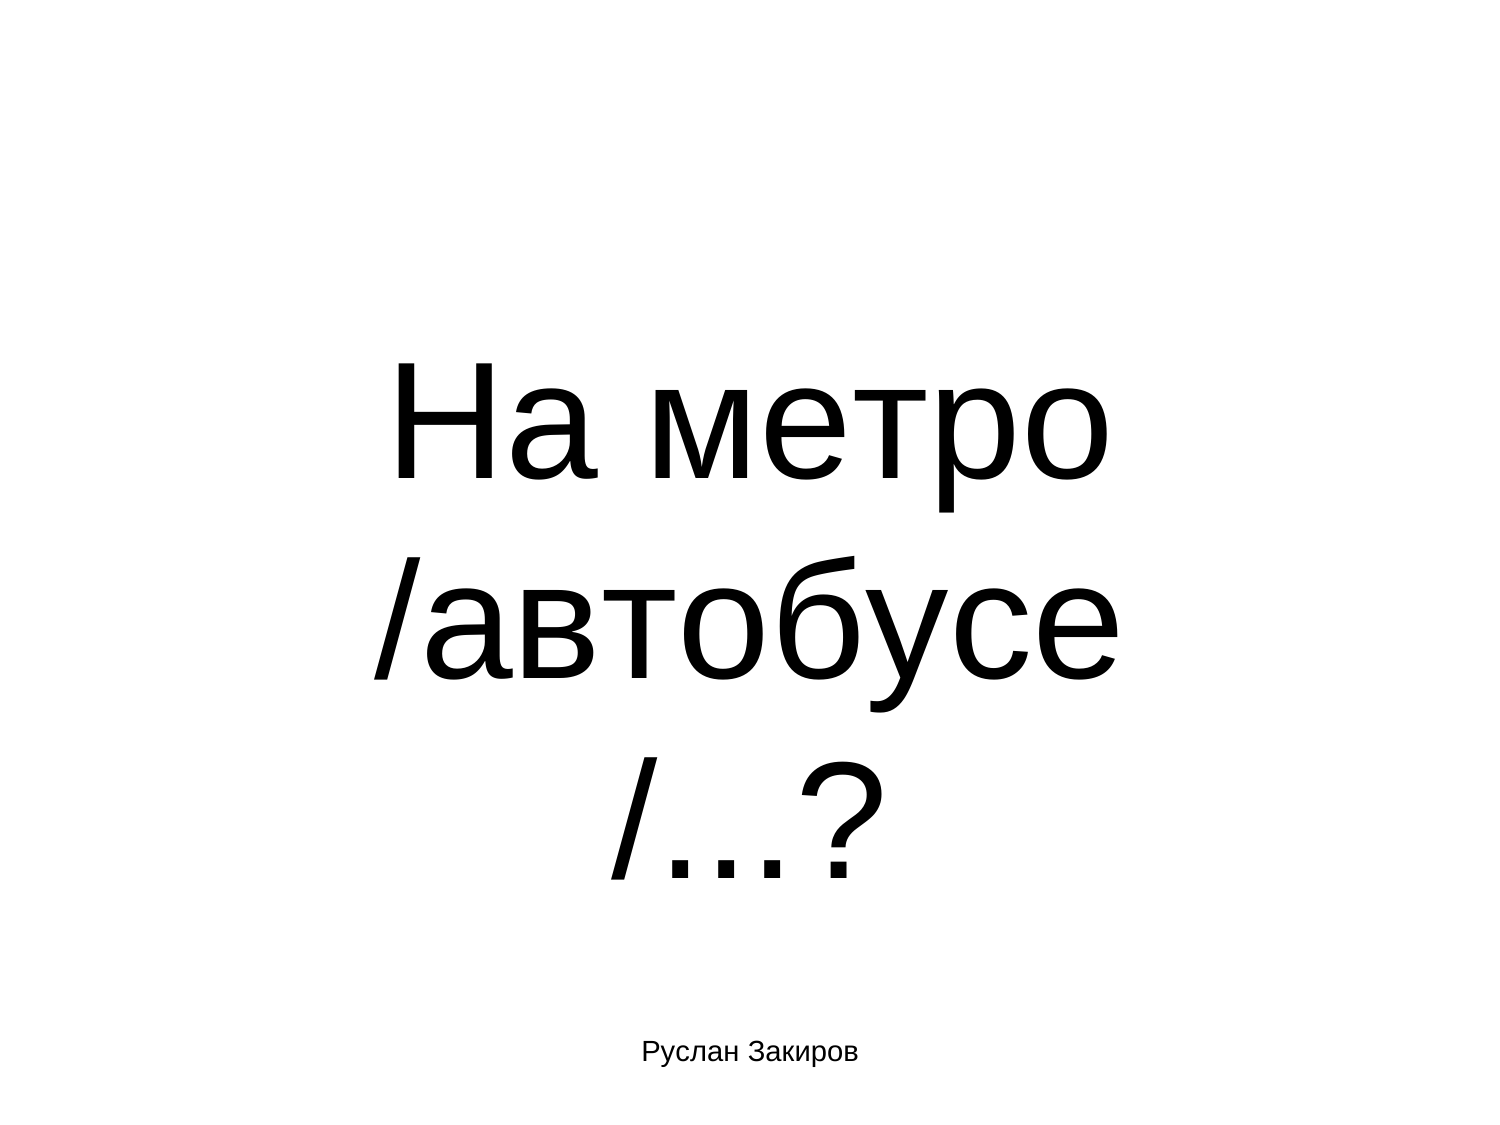

# На метро /автобусе /...?
Руслан Закиров